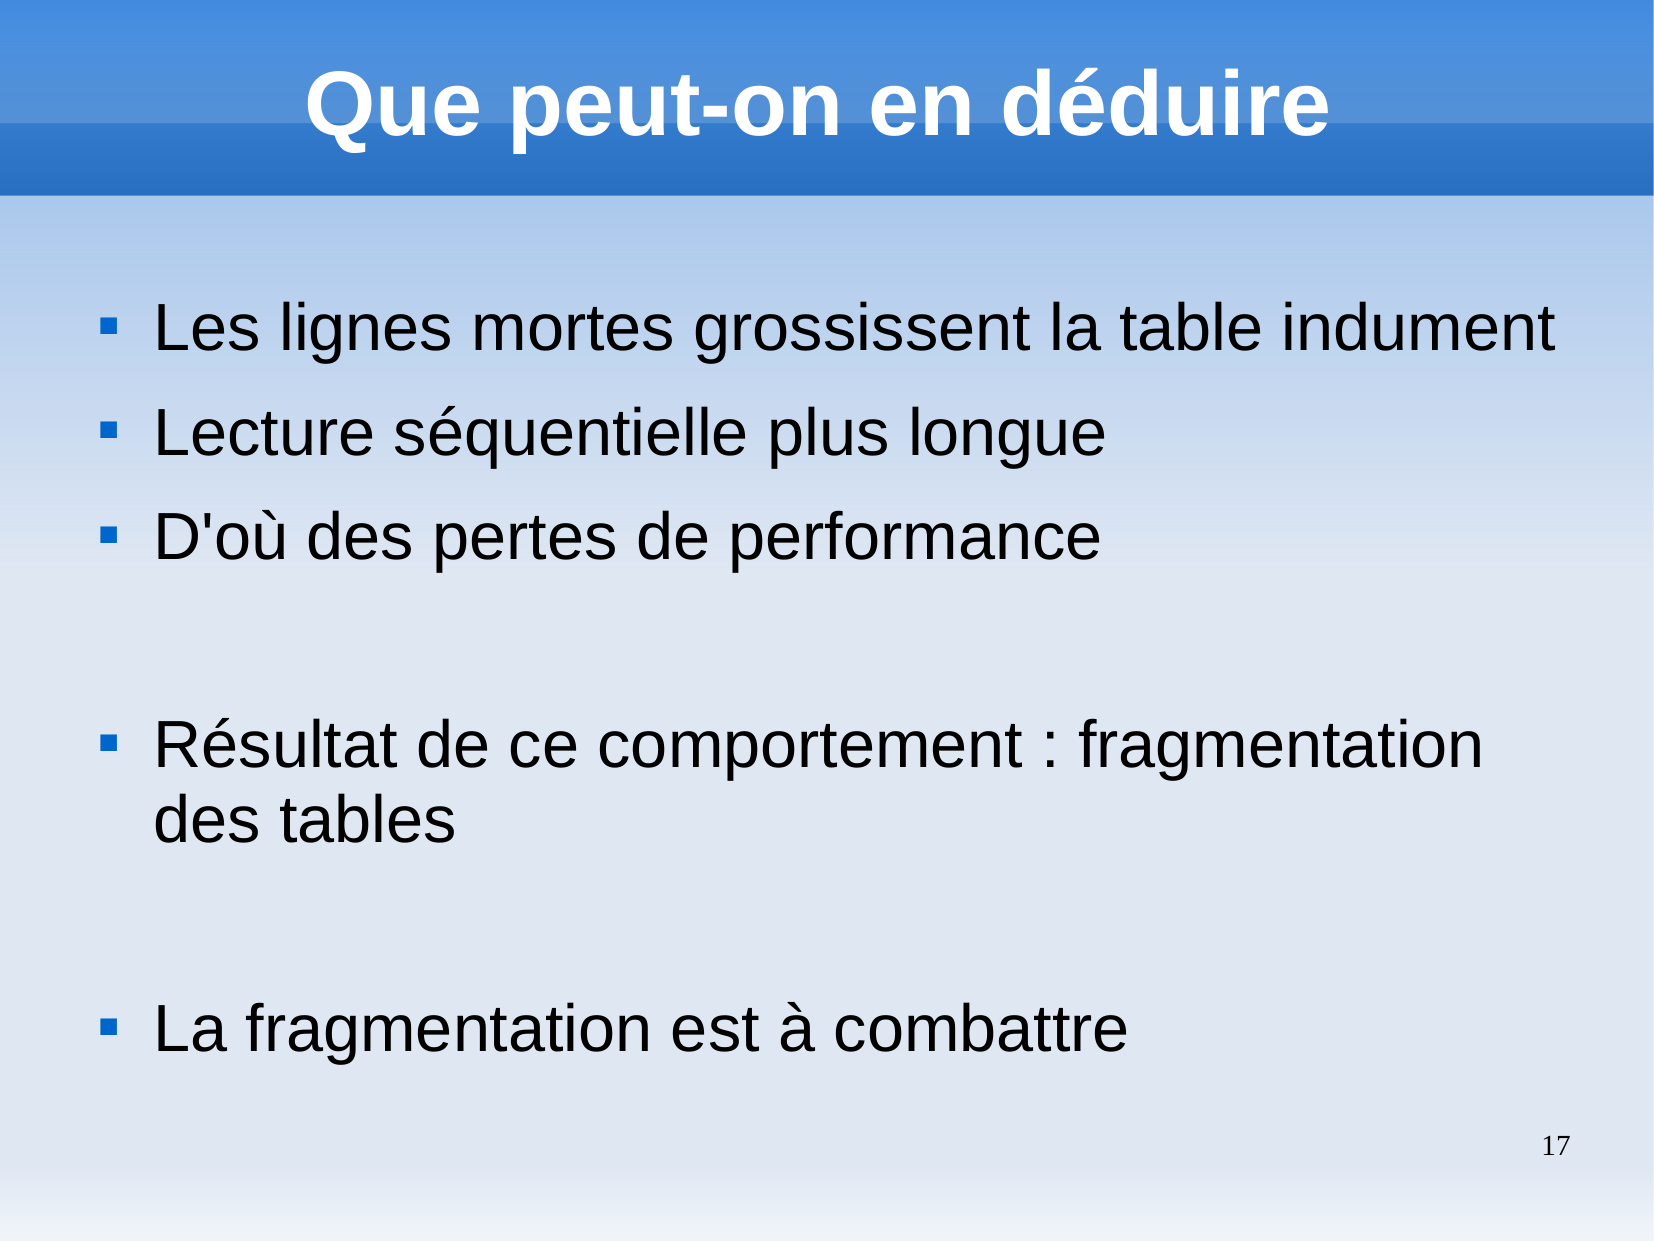

# Que peut-on en déduire
Les lignes mortes grossissent la table indument
Lecture séquentielle plus longue
D'où des pertes de performance
Résultat de ce comportement : fragmentation des tables
La fragmentation est à combattre
17